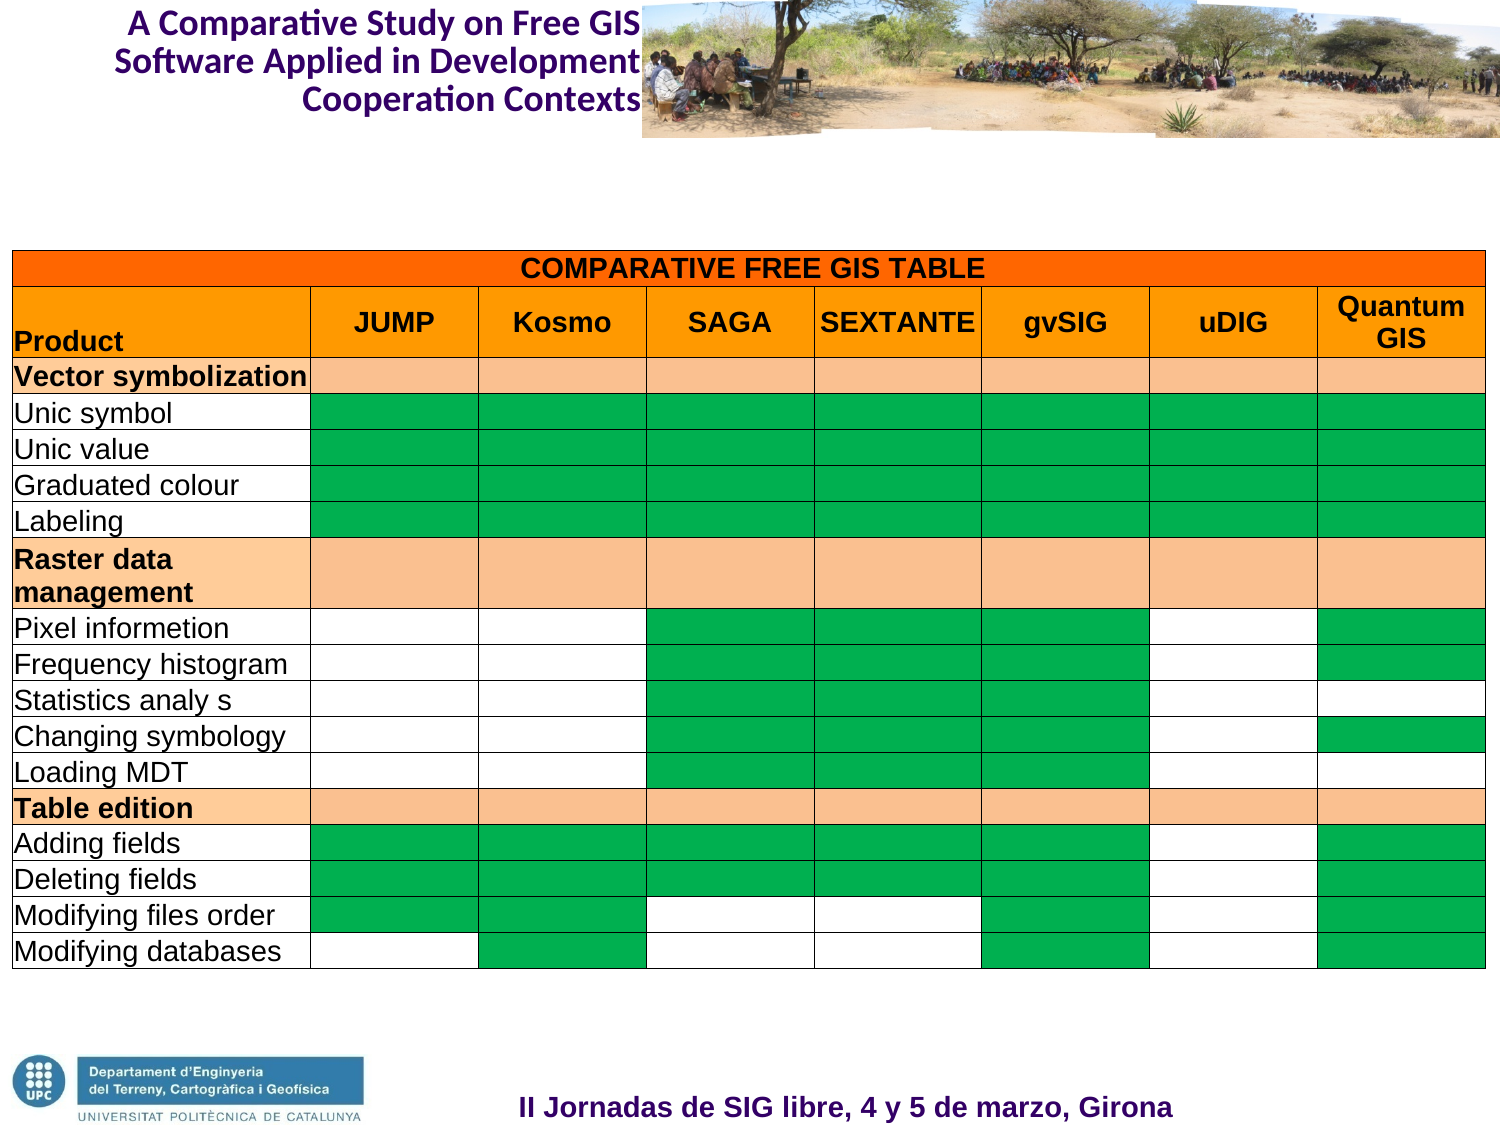

COMPARATIVE FREE GIS TABLE
Product
JUMP
Kosmo
SAGA
SEXTANTE
gvSIG
uDIG
Quantum GIS
Vector symbolization
Unic symbol
Unic value
Graduated colour
Labeling
Raster data management
Pixel informetion
Frequency histogram
Statistics analy s
Changing symbology
Loading MDT
Table edition
Adding fields
Deleting fields
Modifying files order
Modifying databases
II Jornadas de SIG libre, 4 y 5 de marzo, Girona